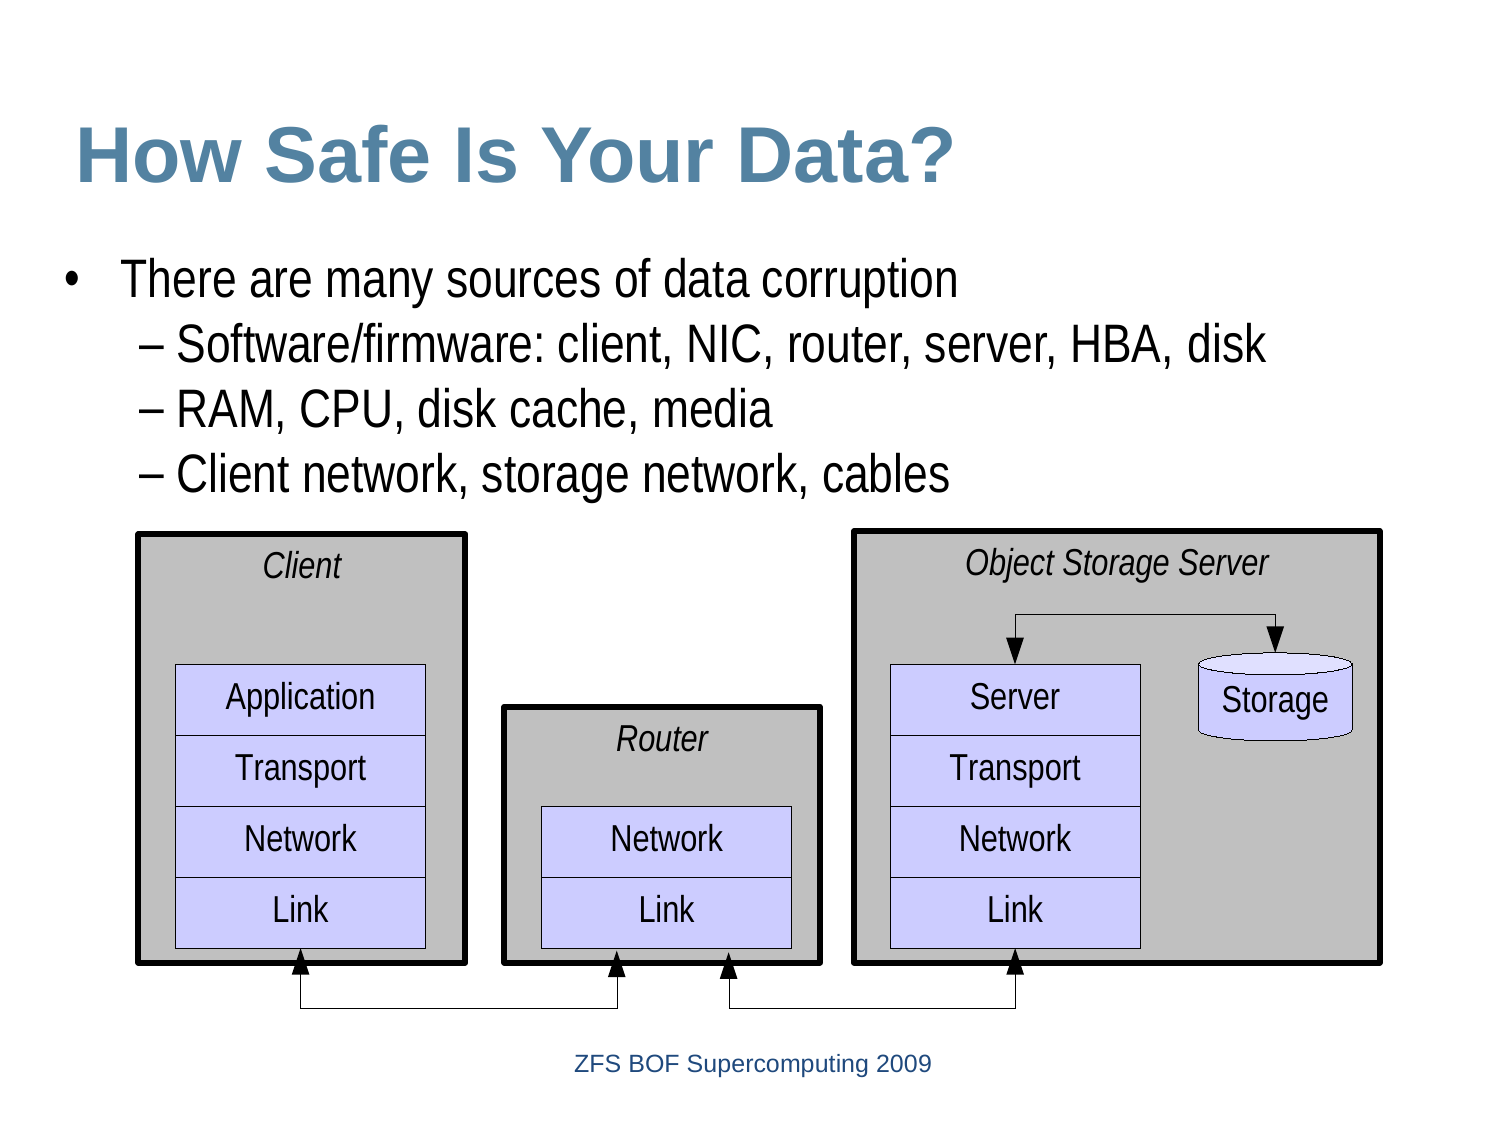

# How Safe Is Your Data?
There are many sources of data corruption
 Software/firmware: client, NIC, router, server, HBA, disk
 RAM, CPU, disk cache, media
 Client network, storage network, cables
Object Storage Server
Client
Storage
Application
Server
Router
Transport
Transport
Network
Network
Network
Link
Link
Link
ZFS BOF Supercomputing 2009